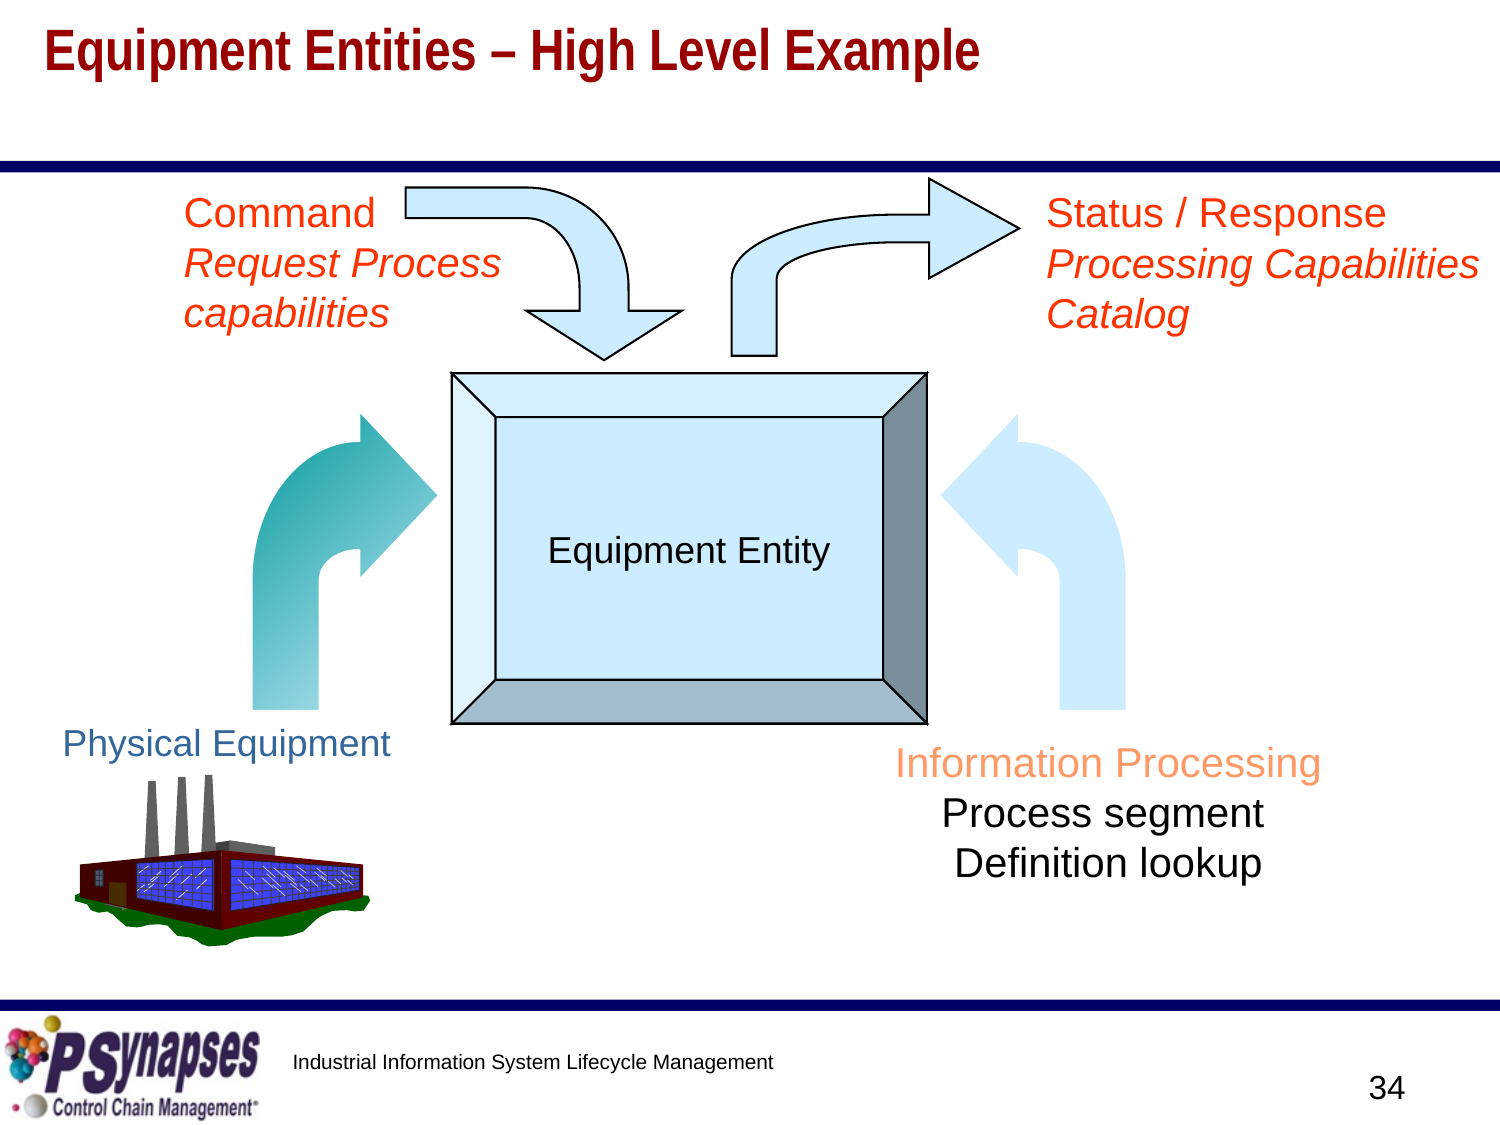

# Equipment Entities – High Level Example
Command
Request Process
capabilities
Status / Response
Processing Capabilities
Catalog
C
E
E
E
E
E
E
Equipment Entity
Physical Equipment
Information Processing
Process segment
Definition lookup